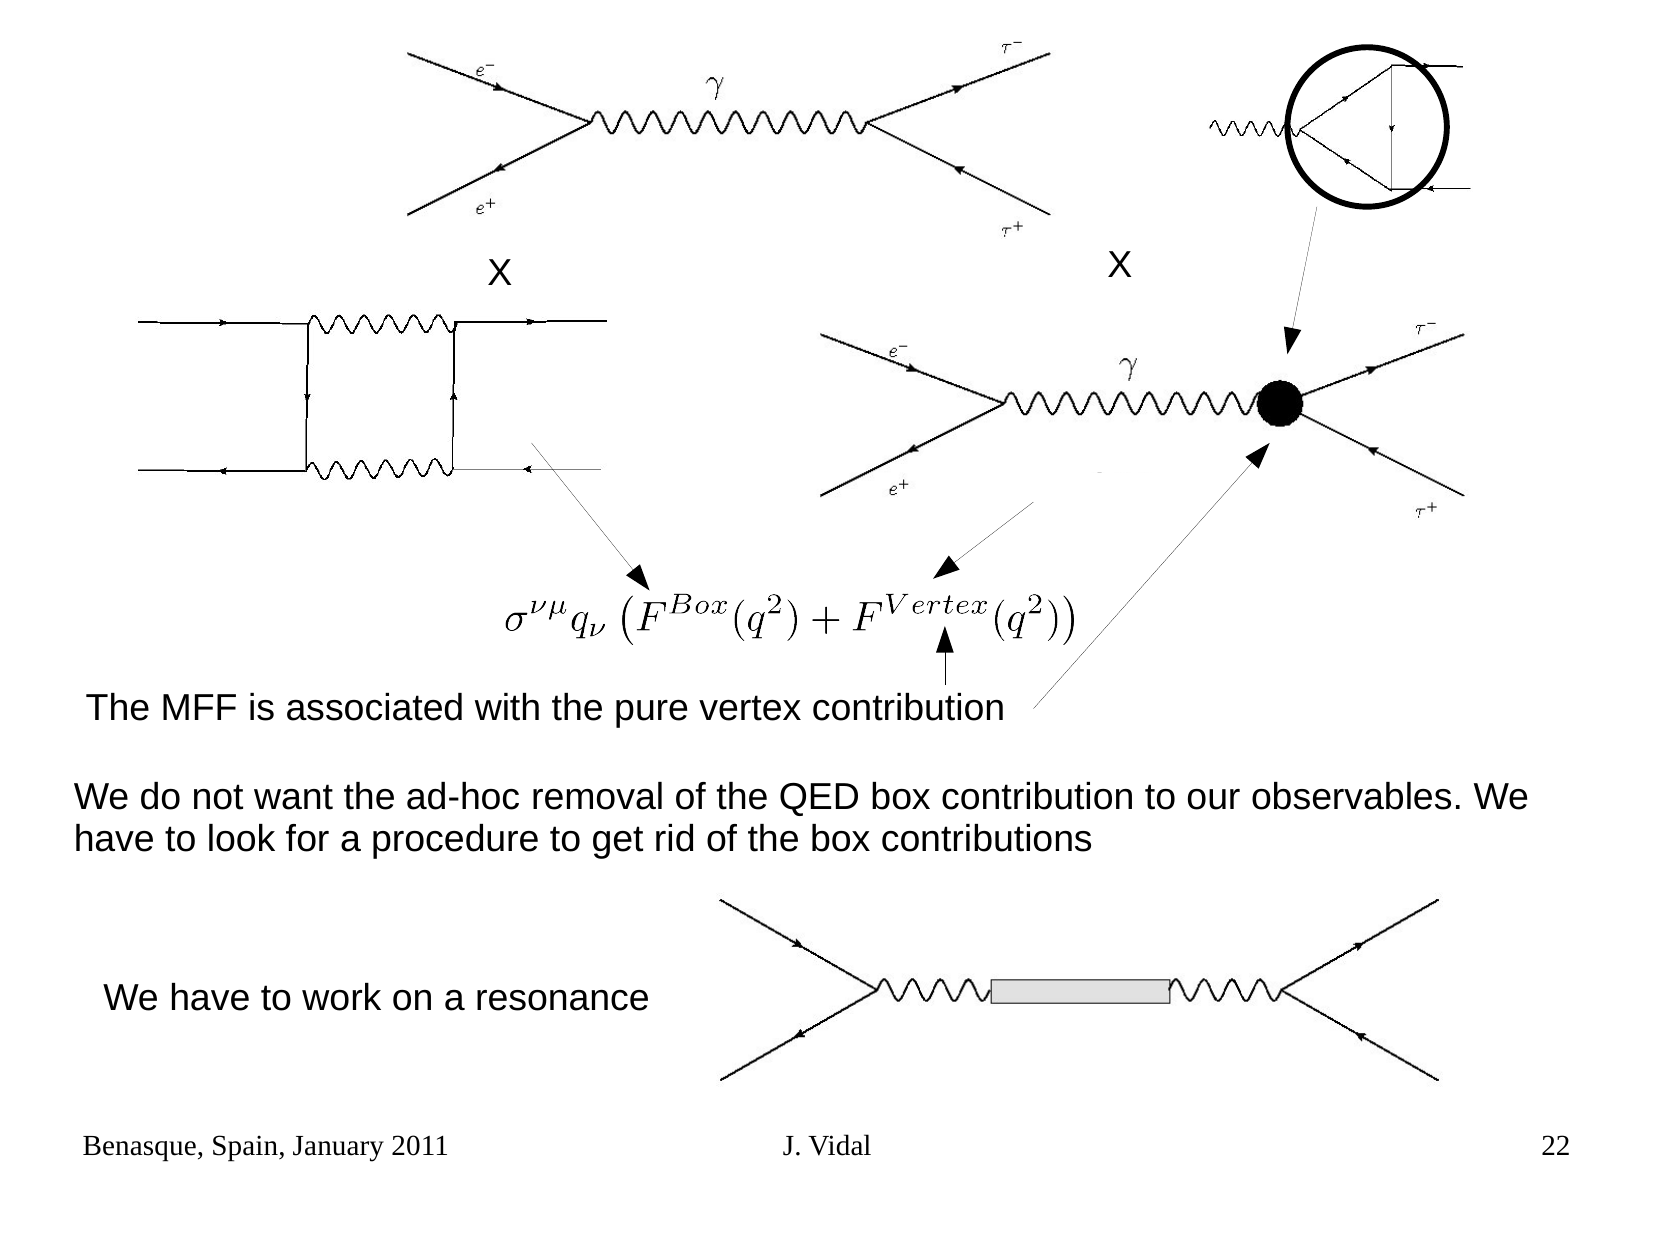

X
X
The MFF is associated with the pure vertex contribution
We do not want the ad-hoc removal of the QED box contribution to our observables. We have to look for a procedure to get rid of the box contributions
We have to work on a resonance
Benasque, Spain, January 2011
J. Vidal
22